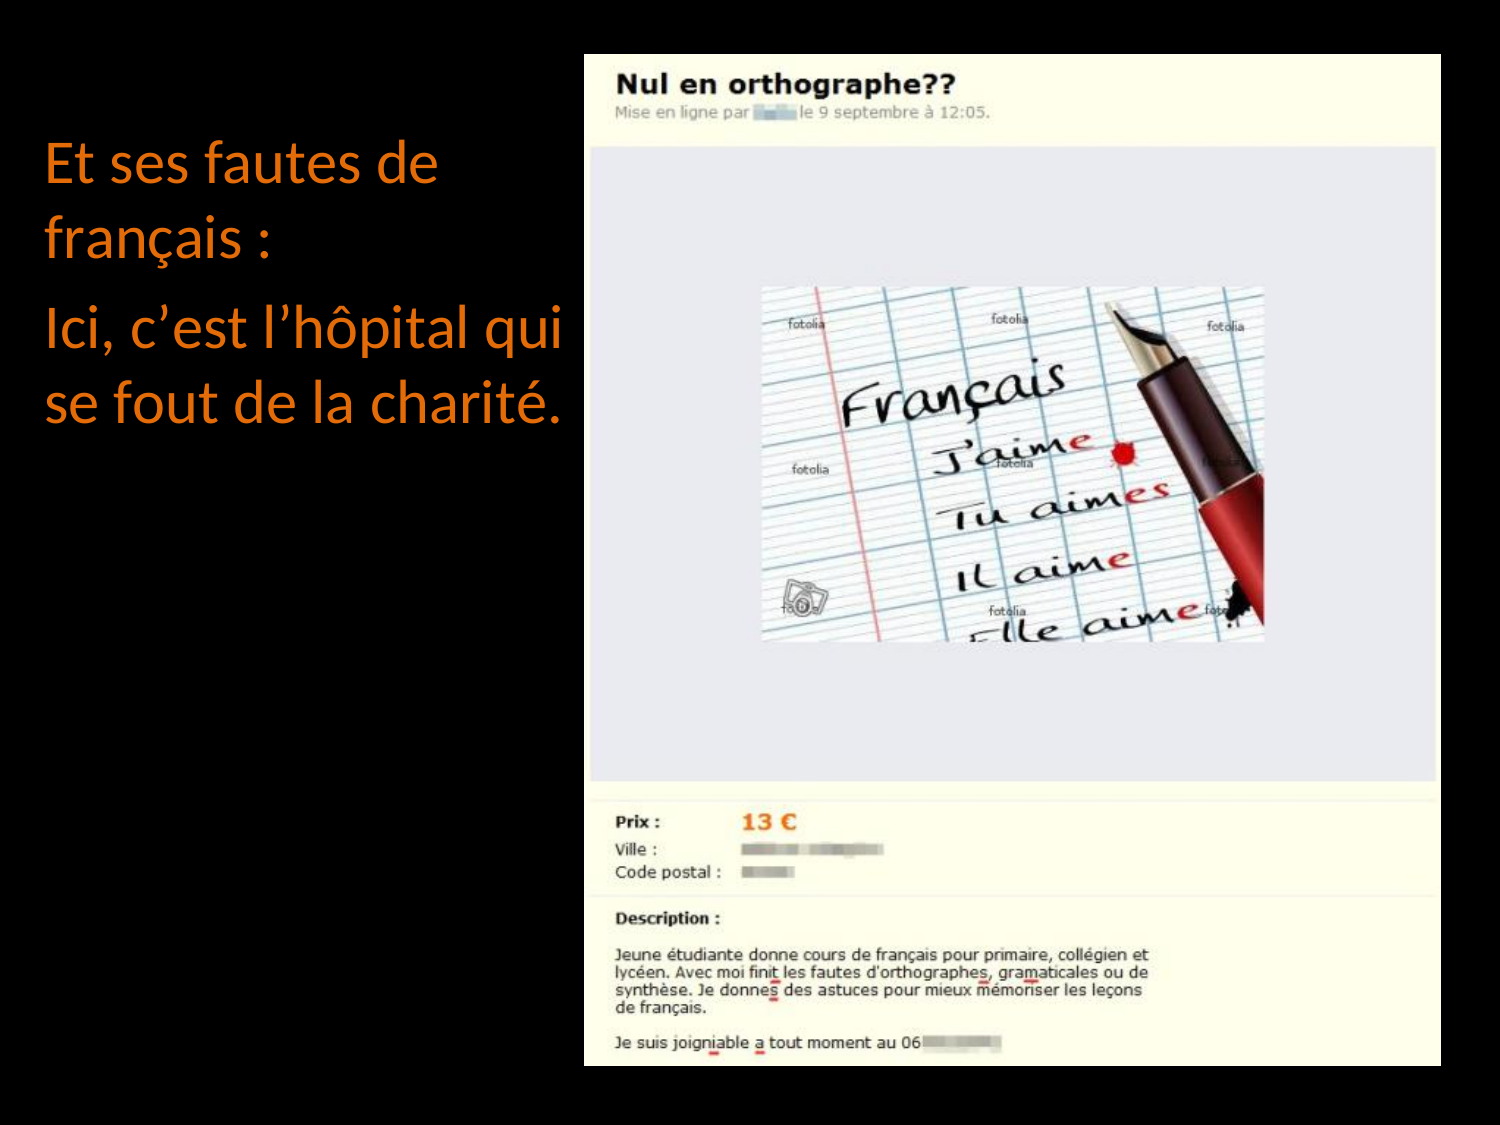

#
Et ses fautes de français :
Ici, c’est l’hôpital qui se fout de la charité.